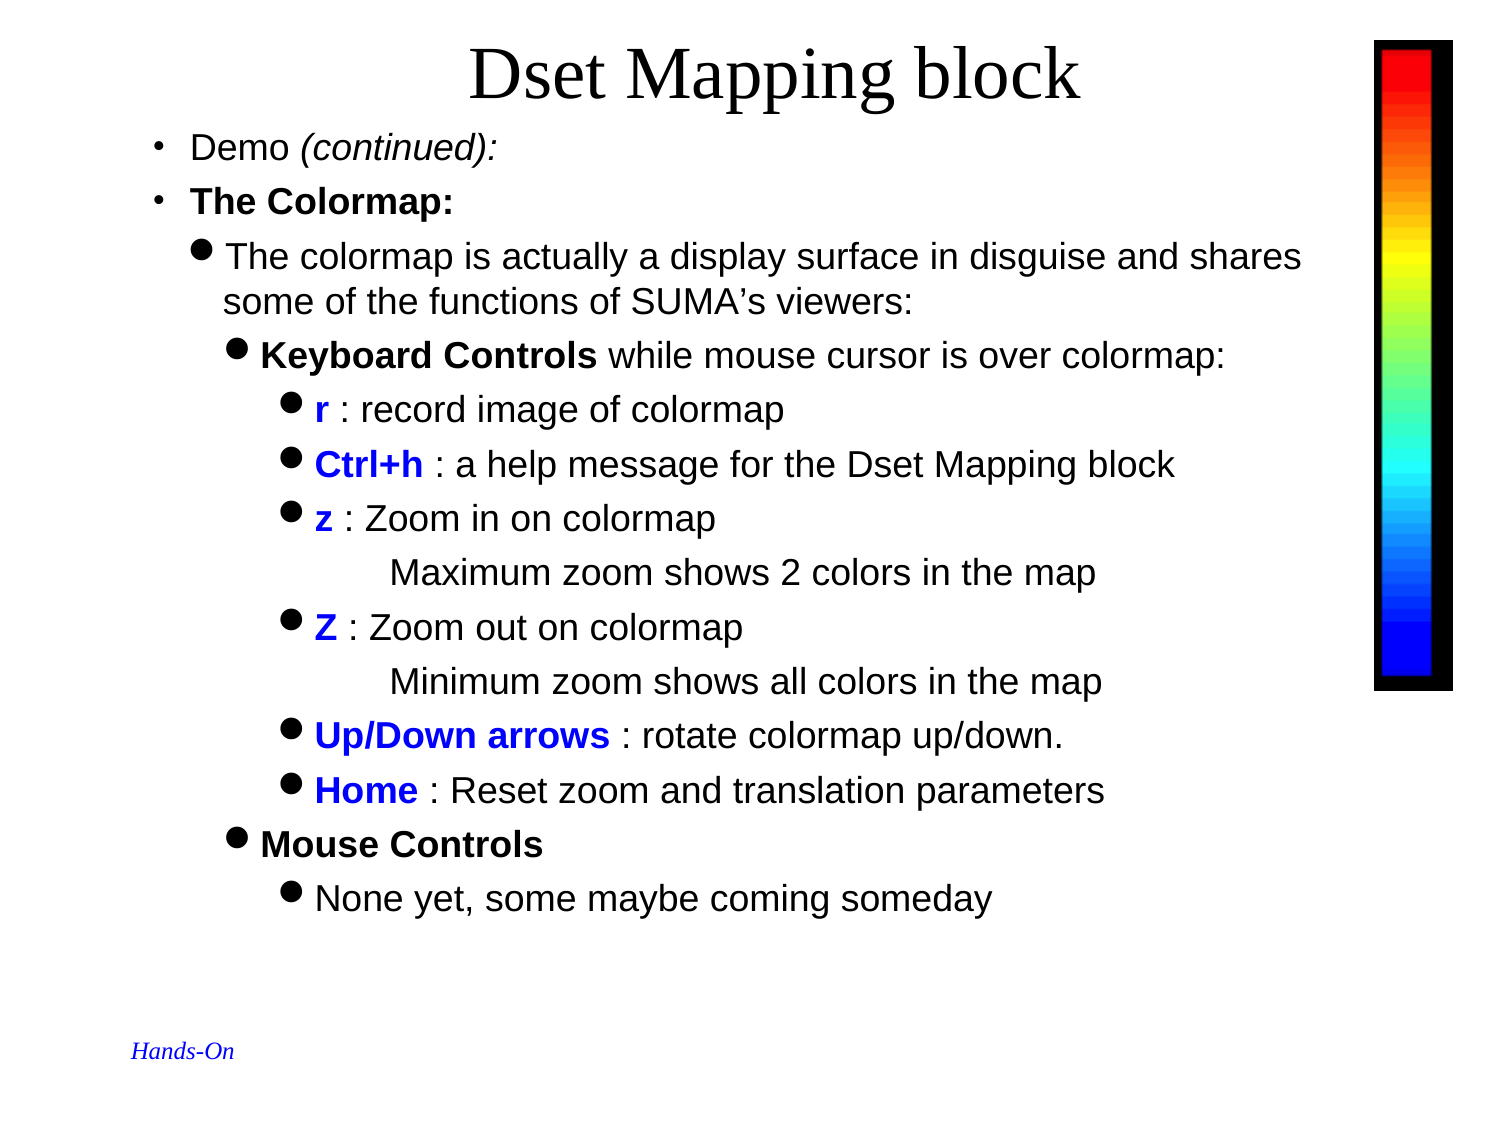

Dset Mapping block
Demo (continued):
The Colormap:
The colormap is actually a display surface in disguise and shares some of the functions of SUMA’s viewers:
Keyboard Controls while mouse cursor is over colormap:
r : record image of colormap
Ctrl+h : a help message for the Dset Mapping block
z : Zoom in on colormap
			Maximum zoom shows 2 colors in the map
Z : Zoom out on colormap
			Minimum zoom shows all colors in the map
Up/Down arrows : rotate colormap up/down.
Home : Reset zoom and translation parameters
Mouse Controls
None yet, some maybe coming someday
Hands-On